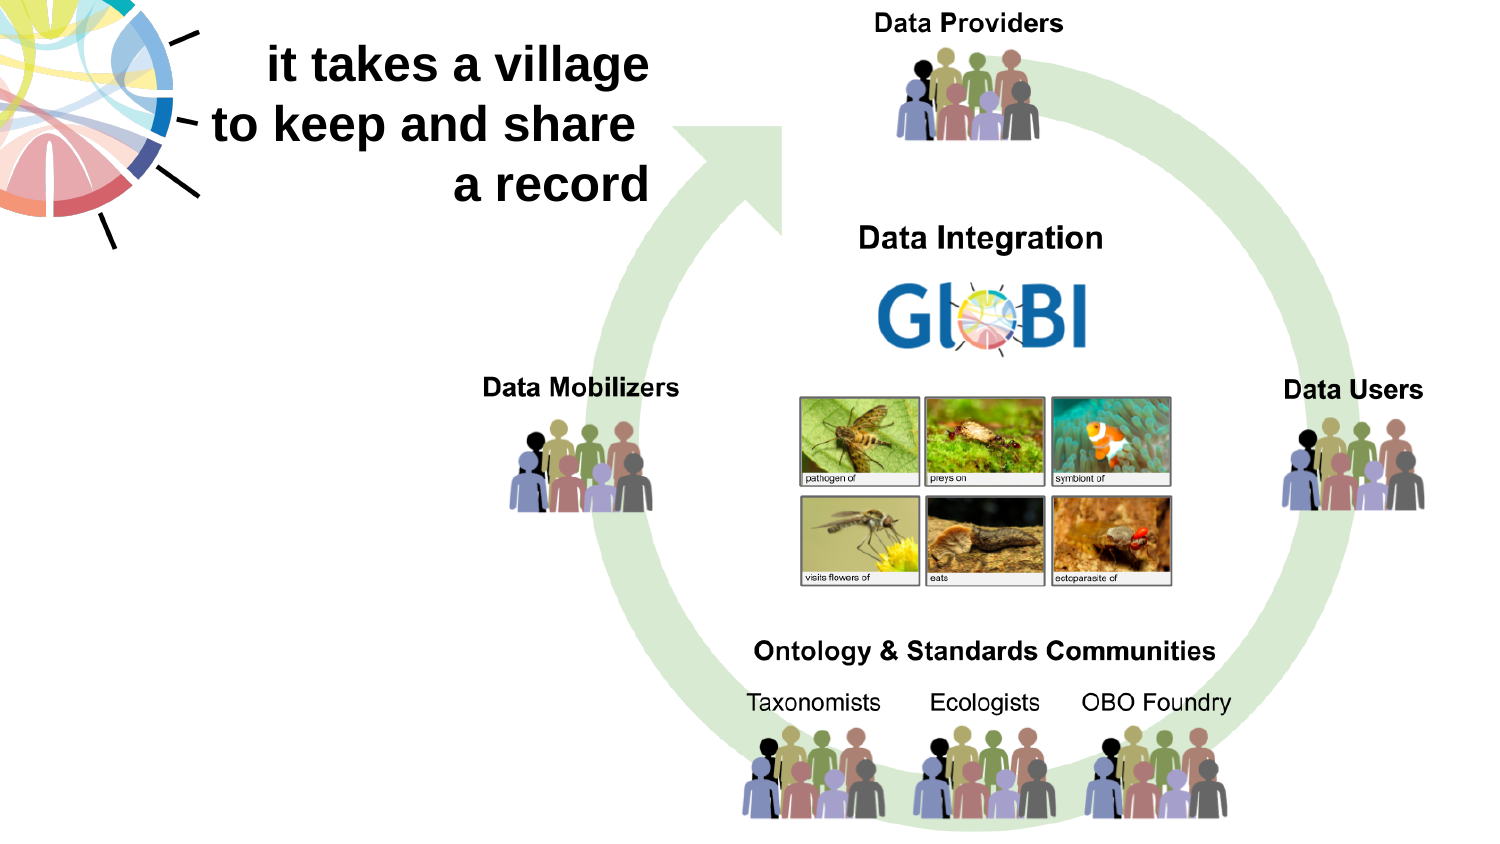

it takes a village
to keep and share
 a record